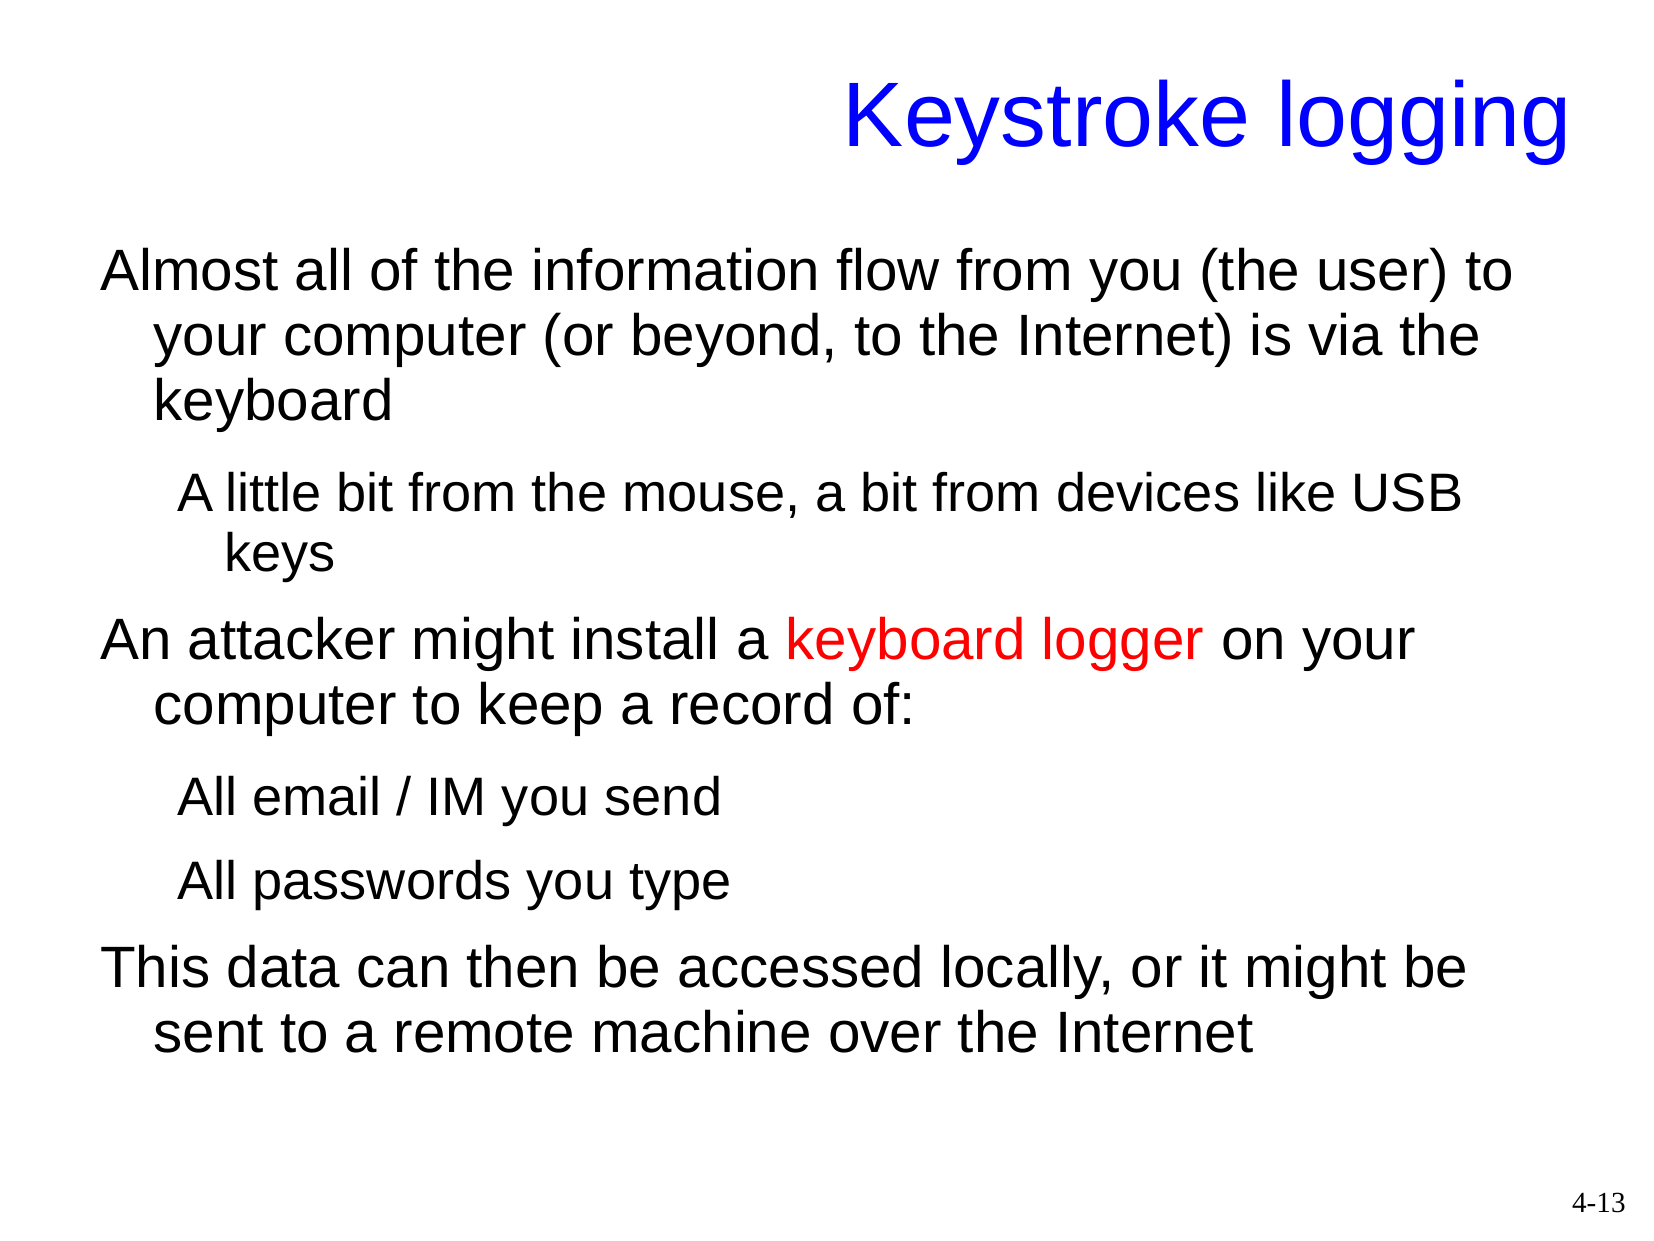

# Keystroke logging
Almost all of the information flow from you (the user) to your computer (or beyond, to the Internet) is via the keyboard
A little bit from the mouse, a bit from devices like USB keys
An attacker might install a keyboard logger on your computer to keep a record of:
All email / IM you send
All passwords you type
This data can then be accessed locally, or it might be sent to a remote machine over the Internet